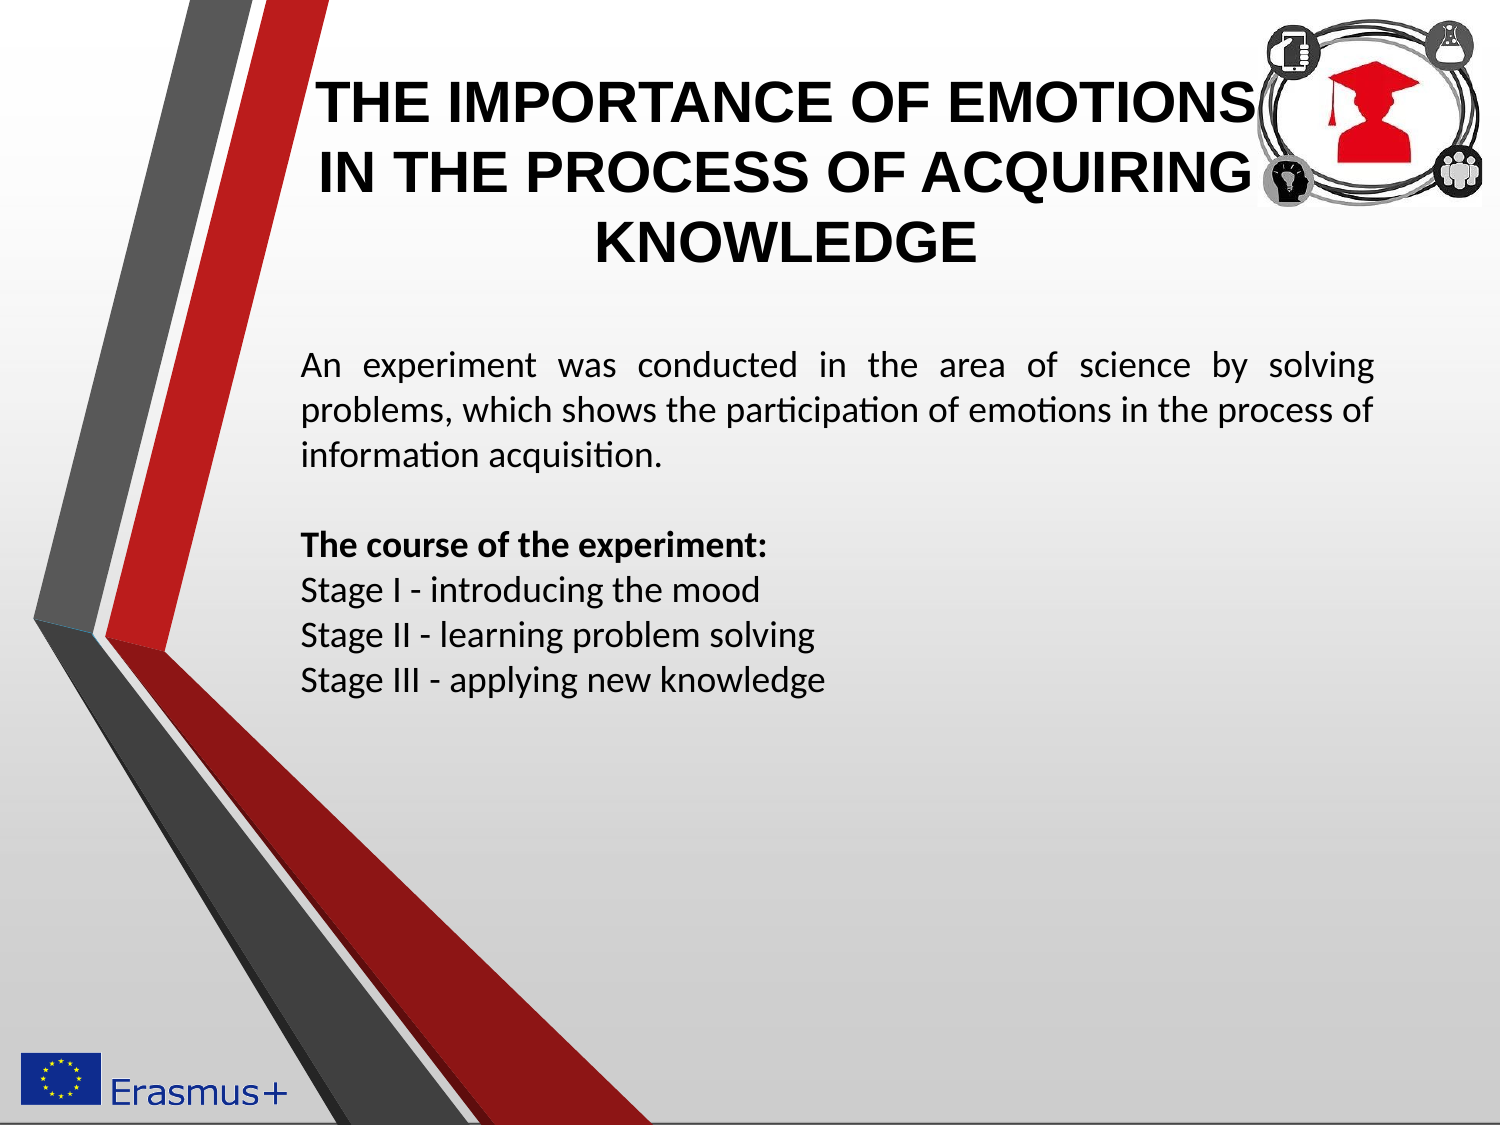

THE IMPORTANCE OF EMOTIONS IN THE PROCESS OF ACQUIRING KNOWLEDGE
An experiment was conducted in the area of ​​science by solving problems, which shows the participation of emotions in the process of information acquisition.
The course of the experiment:
Stage I - introducing the mood
Stage II - learning problem solving
Stage III - applying new knowledge